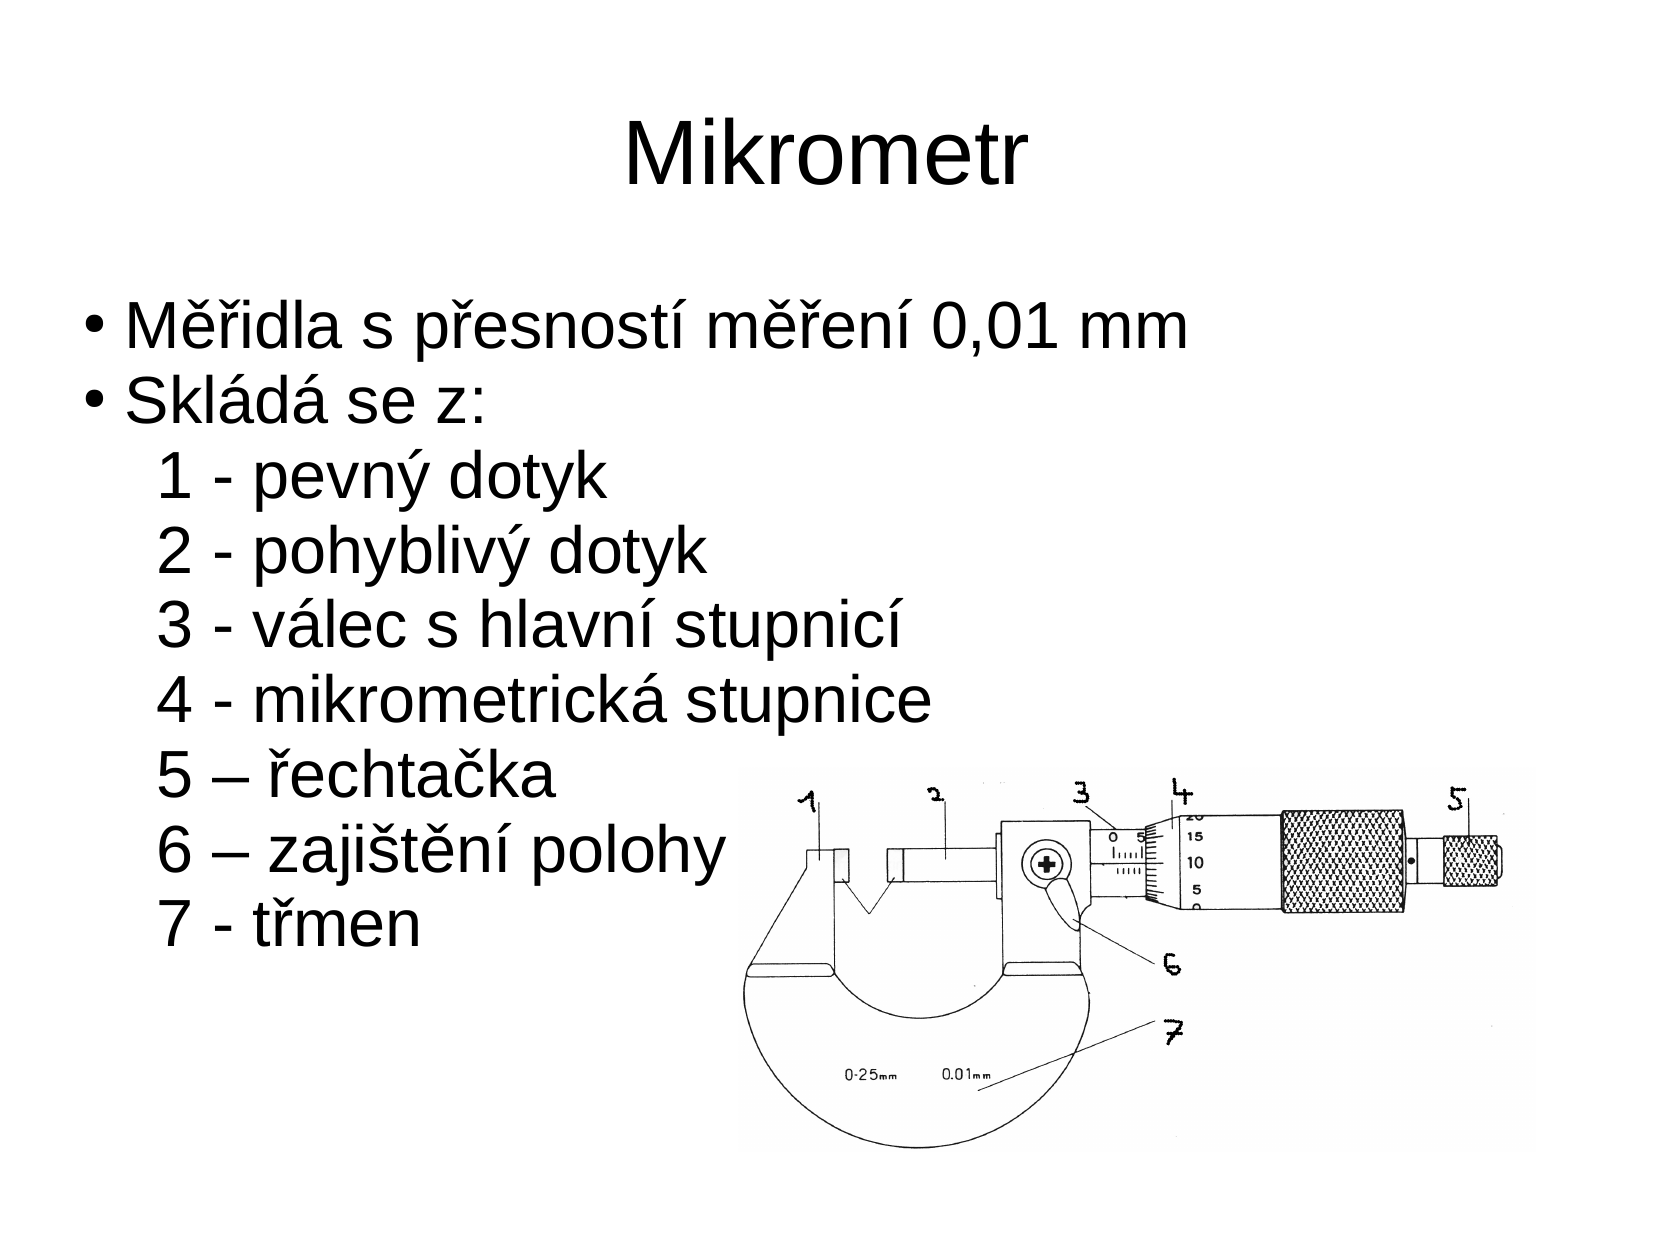

# Měřidla s přesností měření 0,01 mm
 Skládá se z:
 1 - pevný dotyk
 2 - pohyblivý dotyk
 3 - válec s hlavní stupnicí
 4 - mikrometrická stupnice
 5 – řechtačka
 6 – zajištění polohy
 7 - třmen
Mikrometr